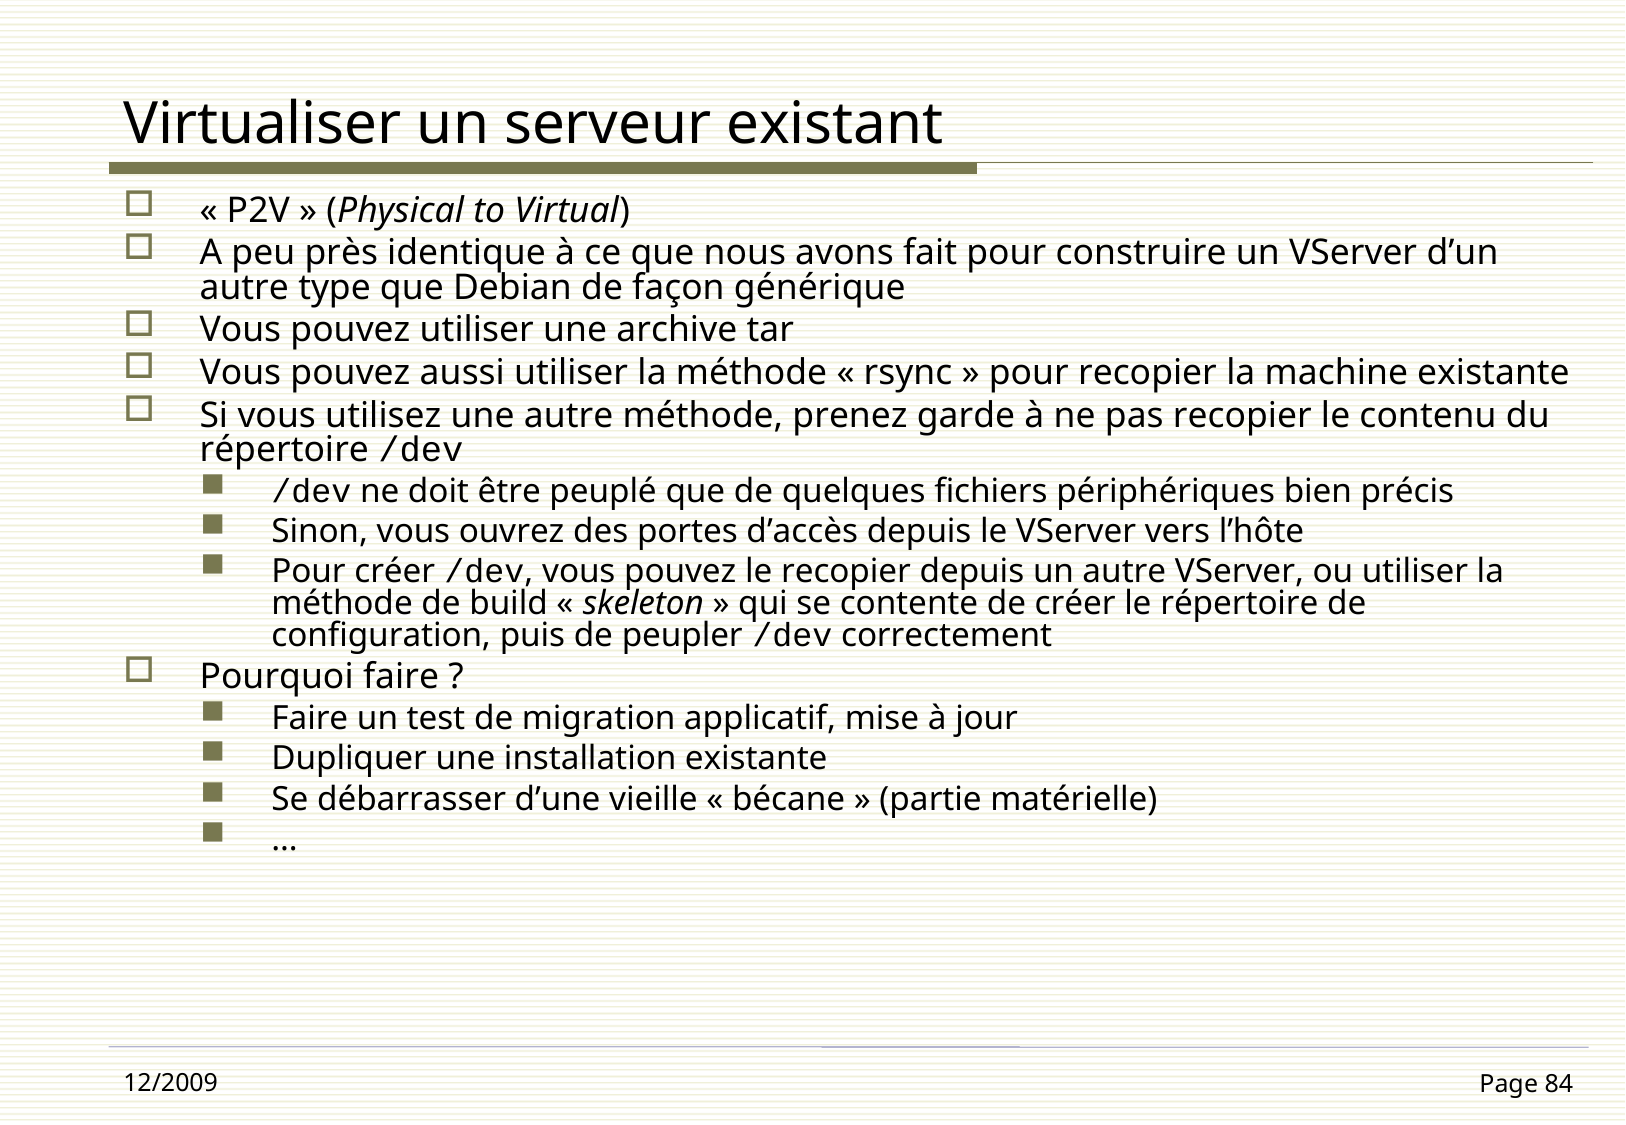

# Virtualiser un serveur existant
« P2V » (Physical to Virtual)‏
A peu près identique à ce que nous avons fait pour construire un VServer d’un autre type que Debian de façon générique
Vous pouvez utiliser une archive tar
Vous pouvez aussi utiliser la méthode « rsync » pour recopier la machine existante
Si vous utilisez une autre méthode, prenez garde à ne pas recopier le contenu du répertoire /dev
/dev ne doit être peuplé que de quelques fichiers périphériques bien précis
Sinon, vous ouvrez des portes d’accès depuis le VServer vers l’hôte
Pour créer /dev, vous pouvez le recopier depuis un autre VServer, ou utiliser la méthode de build « skeleton » qui se contente de créer le répertoire de configuration, puis de peupler /dev correctement
Pourquoi faire ?
Faire un test de migration applicatif, mise à jour
Dupliquer une installation existante
Se débarrasser d’une vieille « bécane » (partie matérielle)‏
…
84